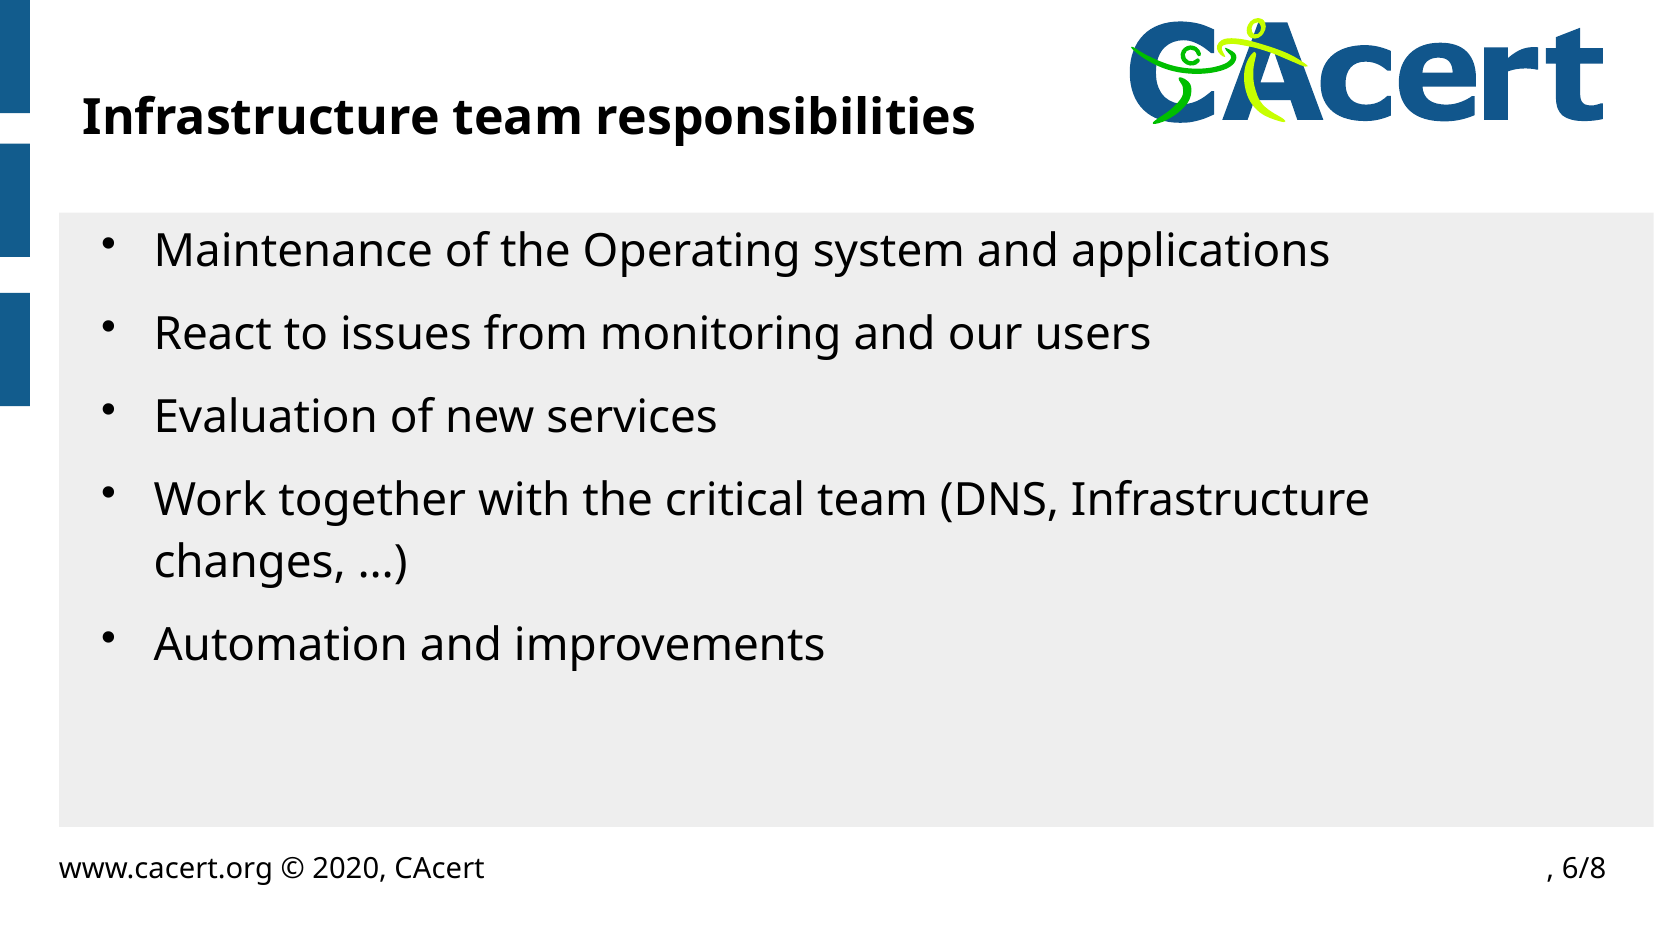

# Infrastructure team responsibilities
Maintenance of the Operating system and applications
React to issues from monitoring and our users
Evaluation of new services
Work together with the critical team (DNS, Infrastructure changes, …)
Automation and improvements
6